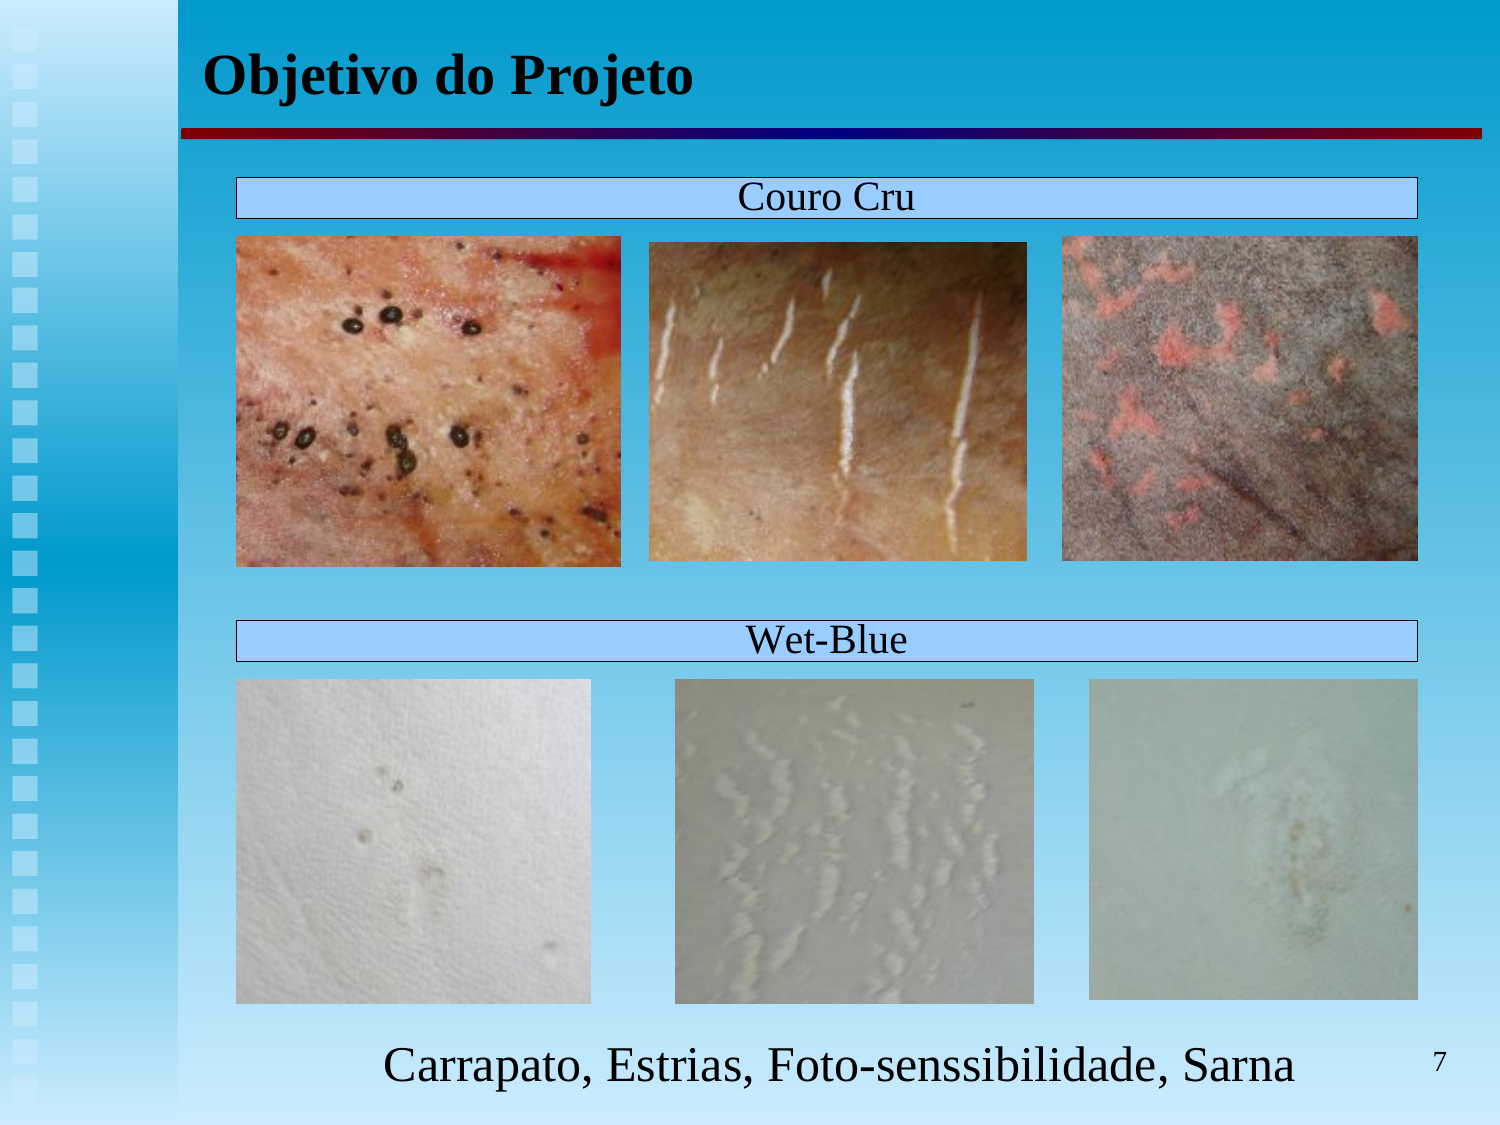

# Objetivo do Projeto
Couro Cru
Wet-Blue
Carrapato, Estrias, Foto-senssibilidade, Sarna